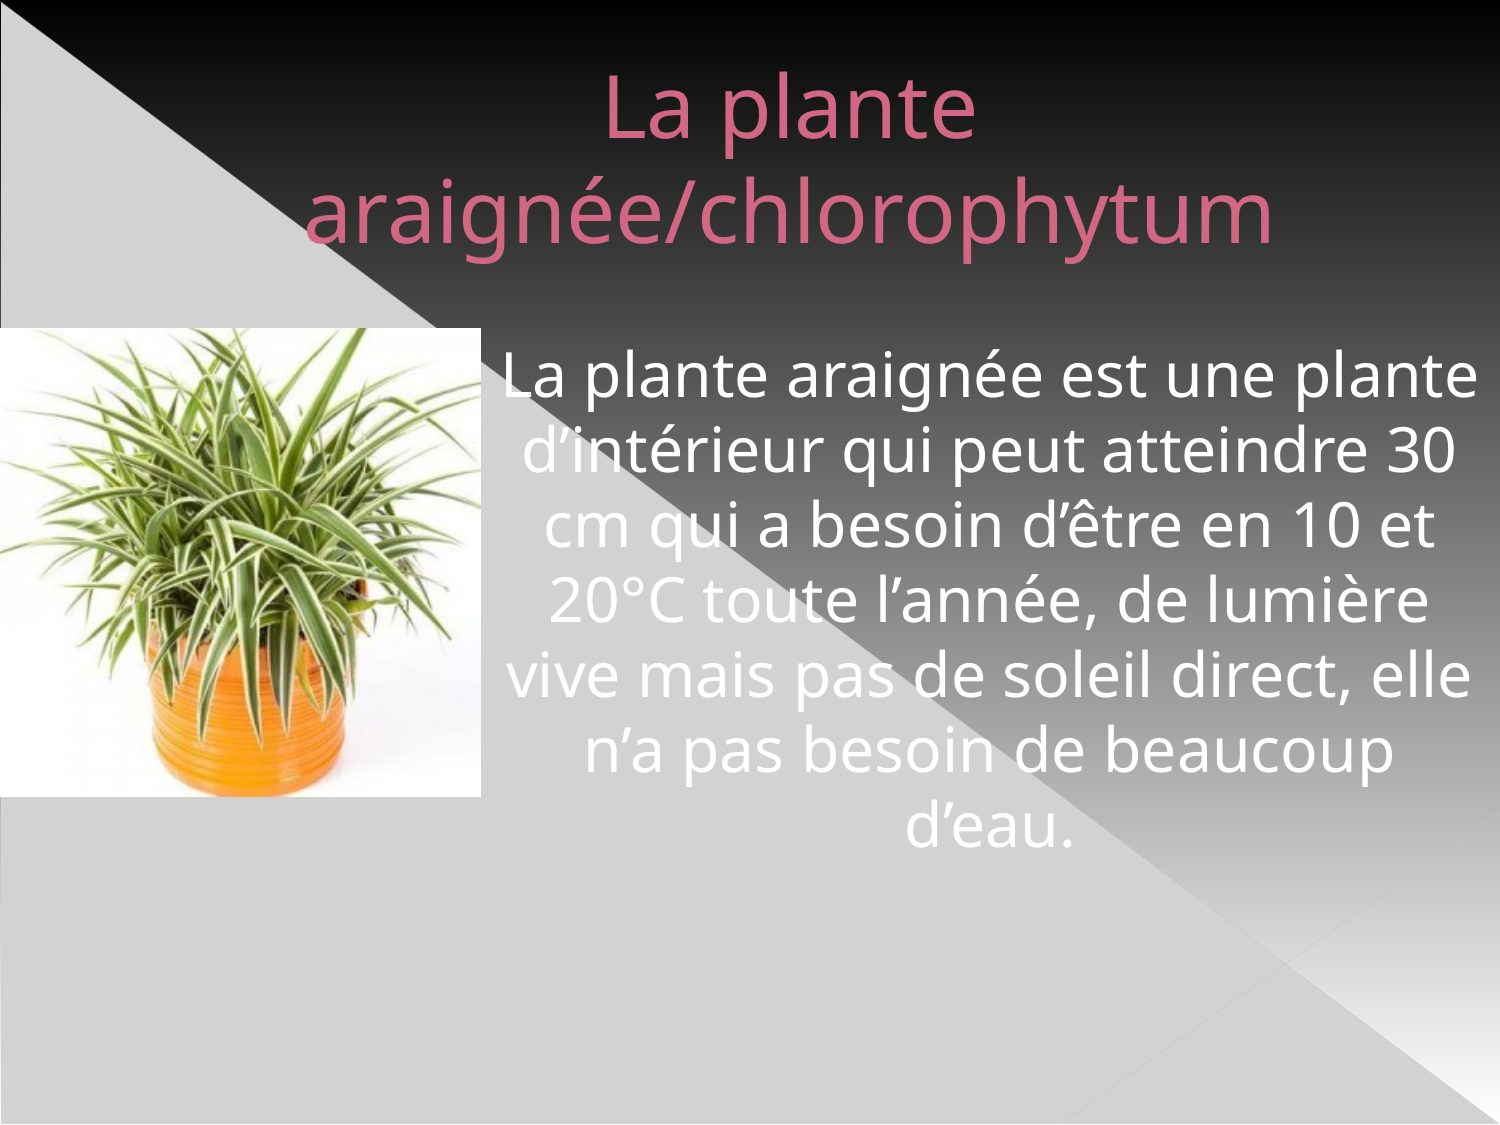

# La plante araignée/chlorophytum
La plante araignée est une plante d’intérieur qui peut atteindre 30 cm qui a besoin d’être en 10 et 20°C toute l’année, de lumière vive mais pas de soleil direct, elle n’a pas besoin de beaucoup d’eau.